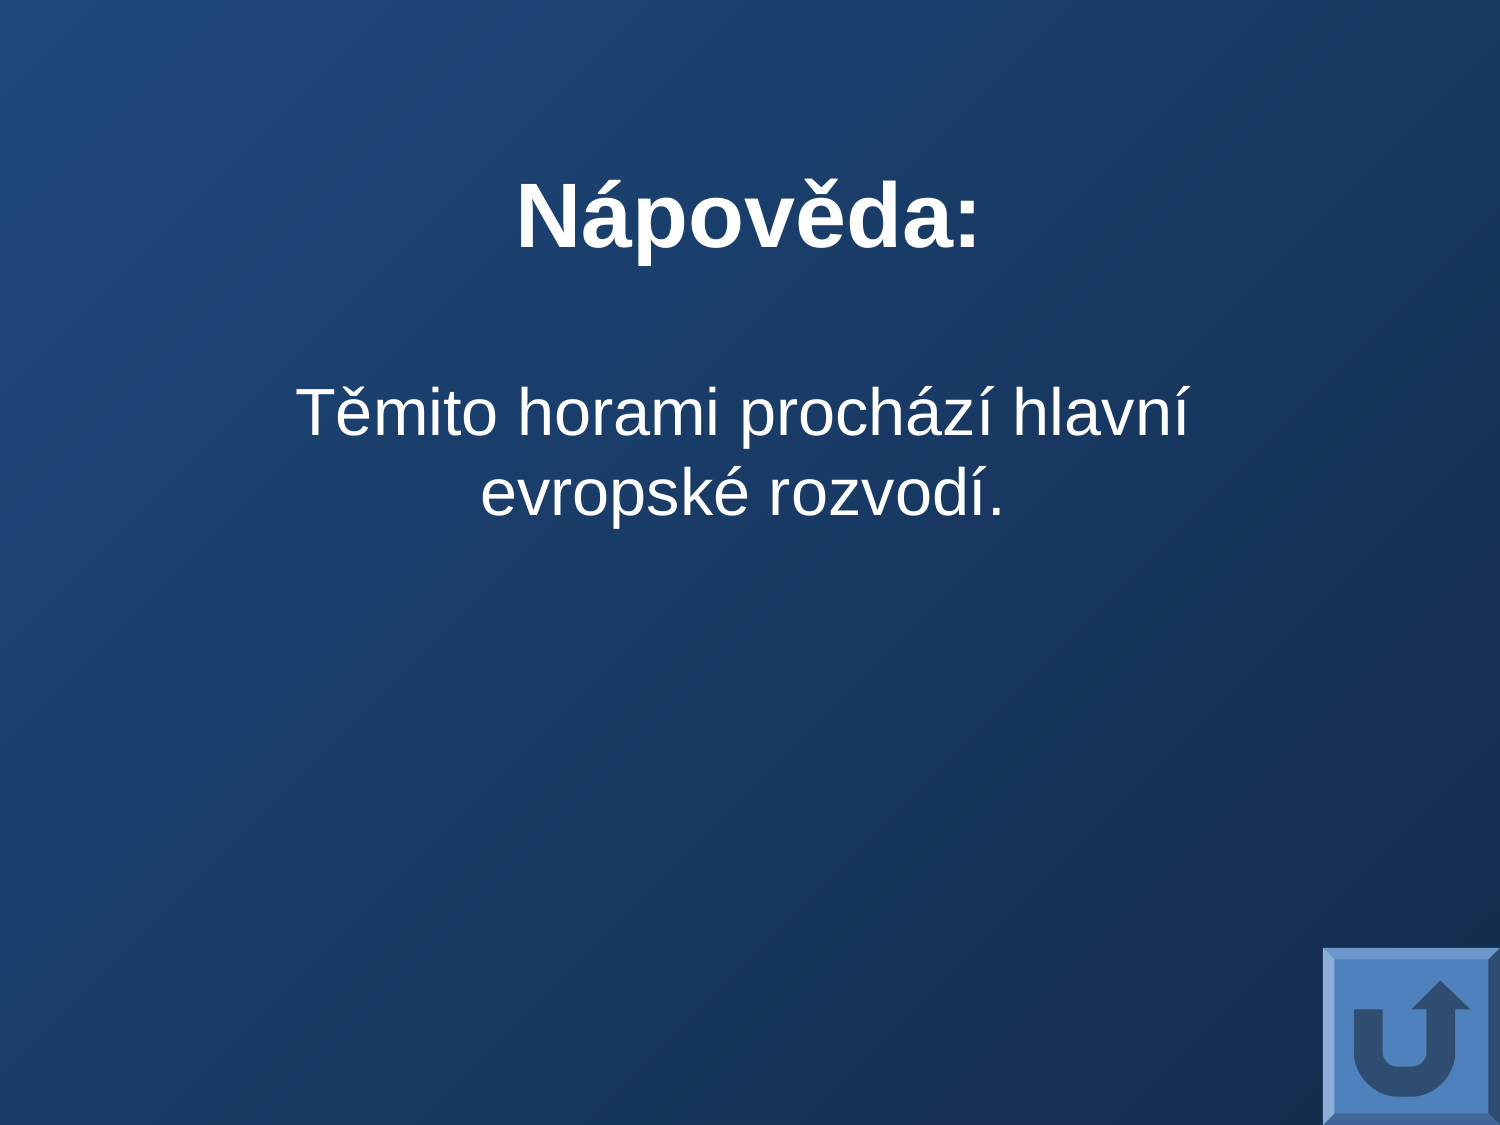

# Nápověda:
Těmito horami prochází hlavní evropské rozvodí.